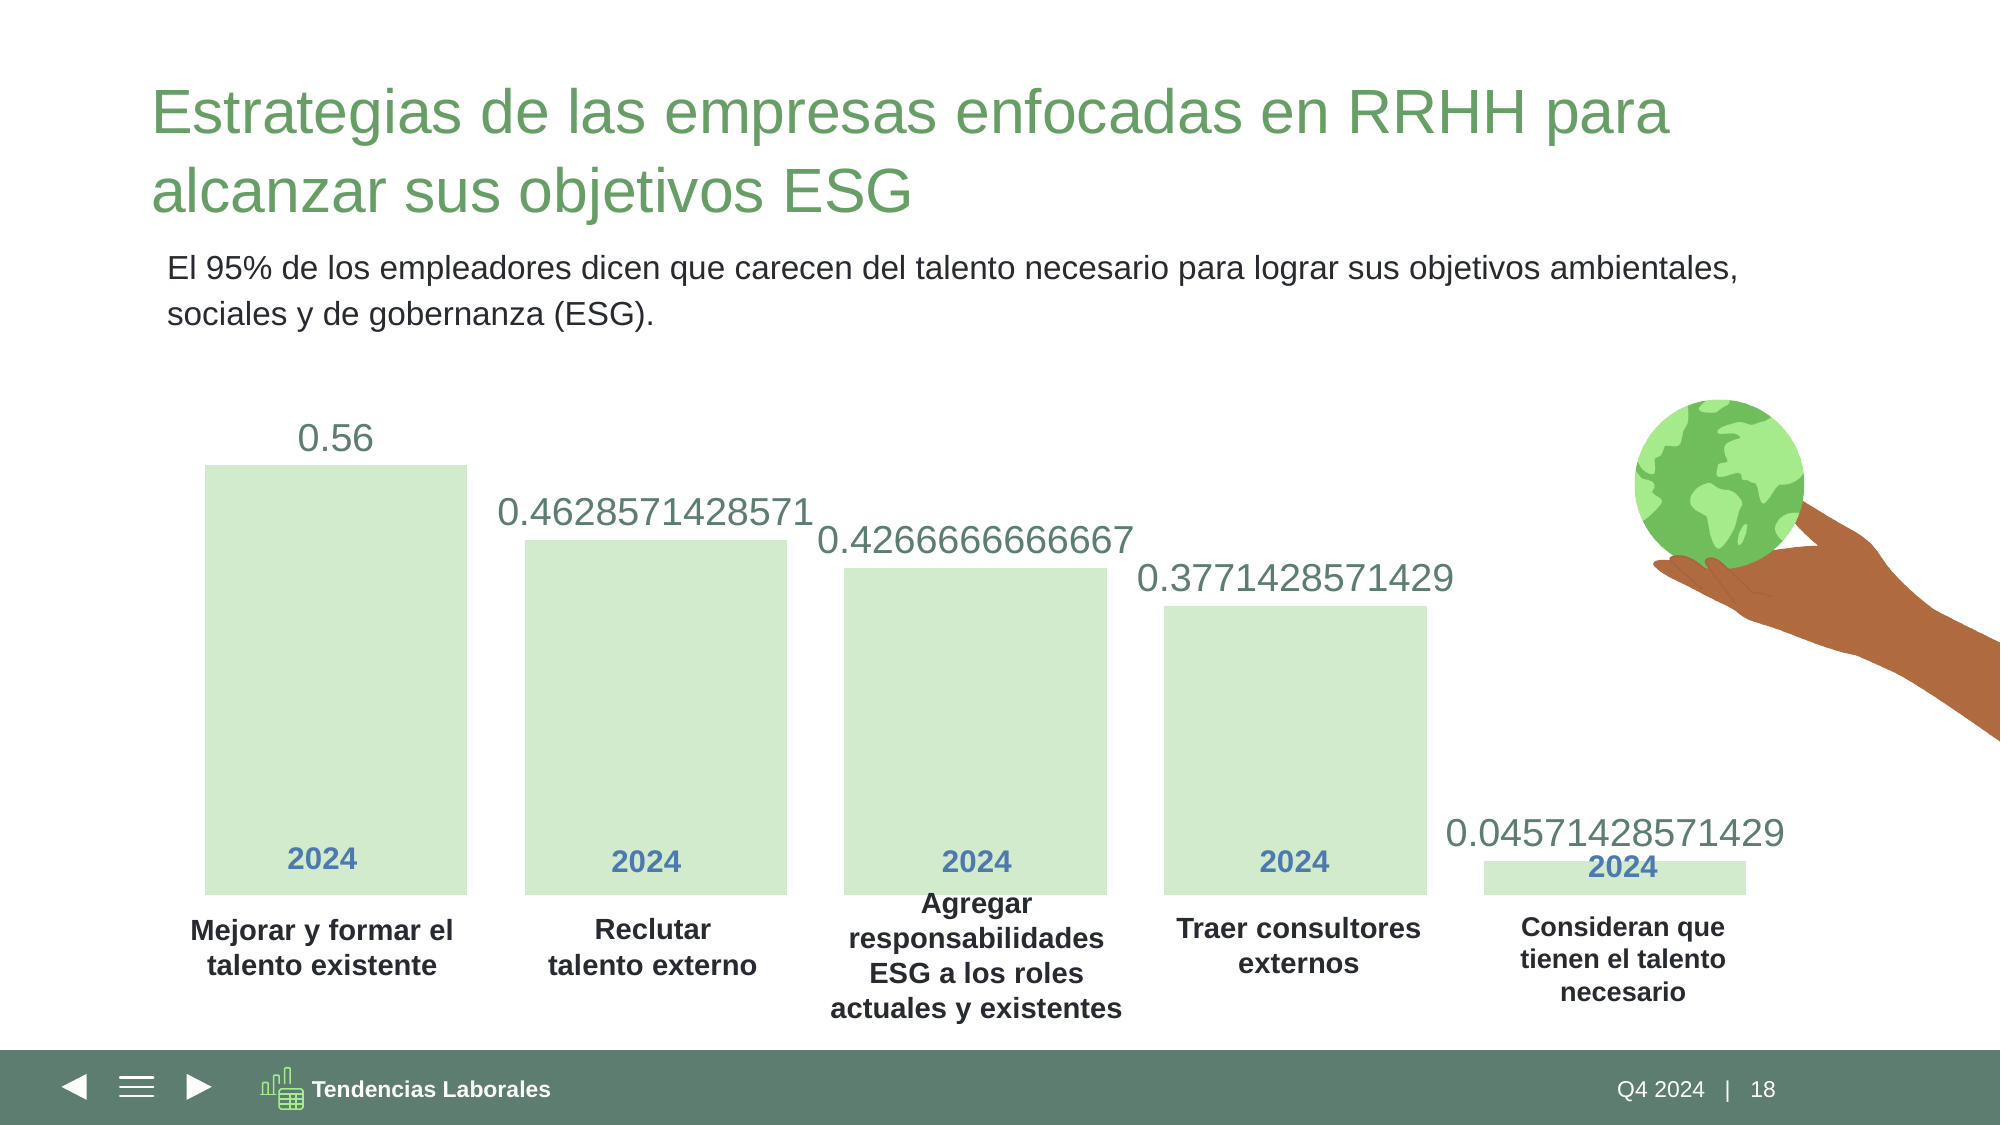

# Estrategias de las empresas enfocadas en RRHH para alcanzar sus objetivos ESG
El 95% de los empleadores dicen que carecen del talento necesario para lograr sus objetivos ambientales, sociales y de gobernanza (ESG).
### Chart
| Category | 2024 |
|---|---|
| Category 1 | 0.56 |
| Category 2 | 0.4628571428571 |
| Category 3 | 0.4266666666667 |
| Category 4 | 0.3771428571429 |
| None | 0.04571428571429 |2024
2024
2024
2024
2024
Agregar responsabilidades ESG a los roles actuales y existentes
Traer consultores externos
Consideran que tienen el talento necesario
Reclutar
talento externo
Mejorar y formar el talento existente